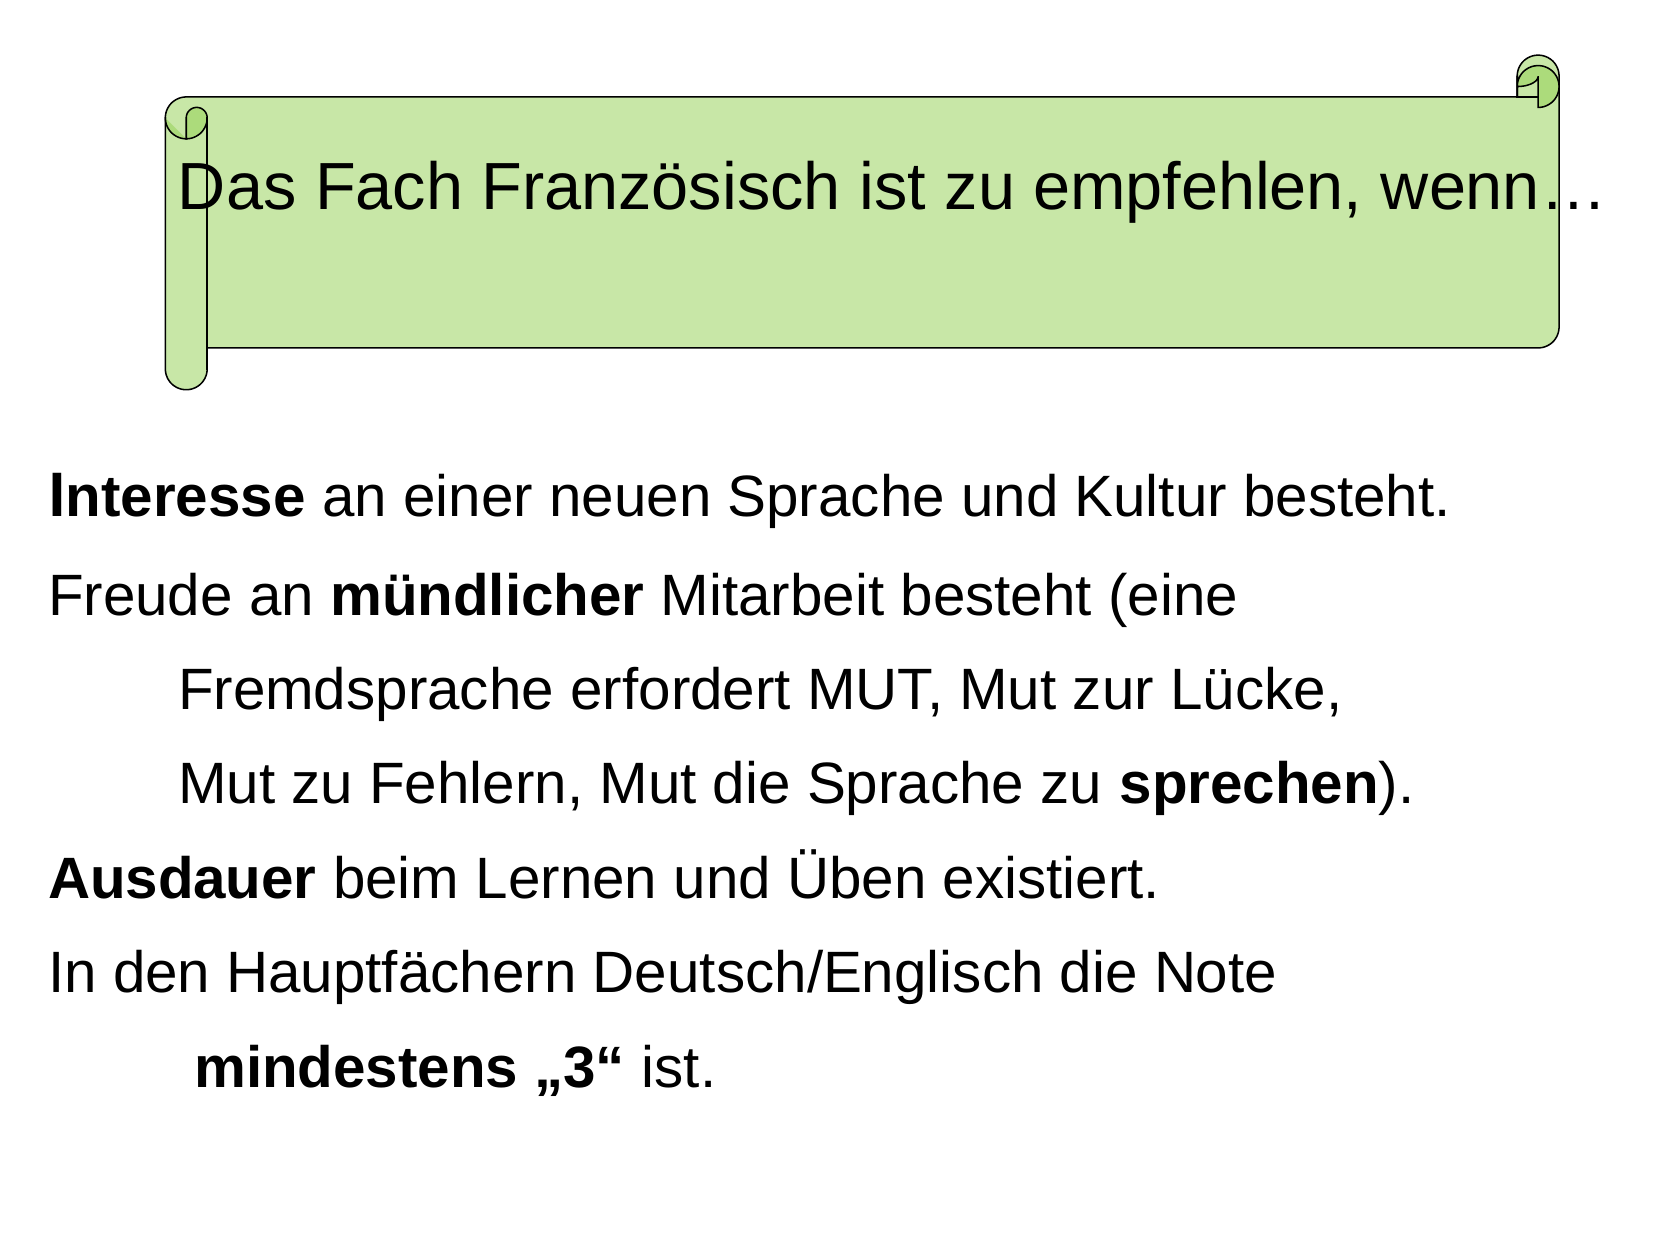

Das Fach Französisch ist zu empfehlen, wenn…
Interesse an einer neuen Sprache und Kultur besteht.
Freude an mündlicher Mitarbeit besteht (eine
 Fremdsprache erfordert MUT, Mut zur Lücke,
 Mut zu Fehlern, Mut die Sprache zu sprechen).
Ausdauer beim Lernen und Üben existiert.
In den Hauptfächern Deutsch/Englisch die Note
 mindestens „3“ ist.